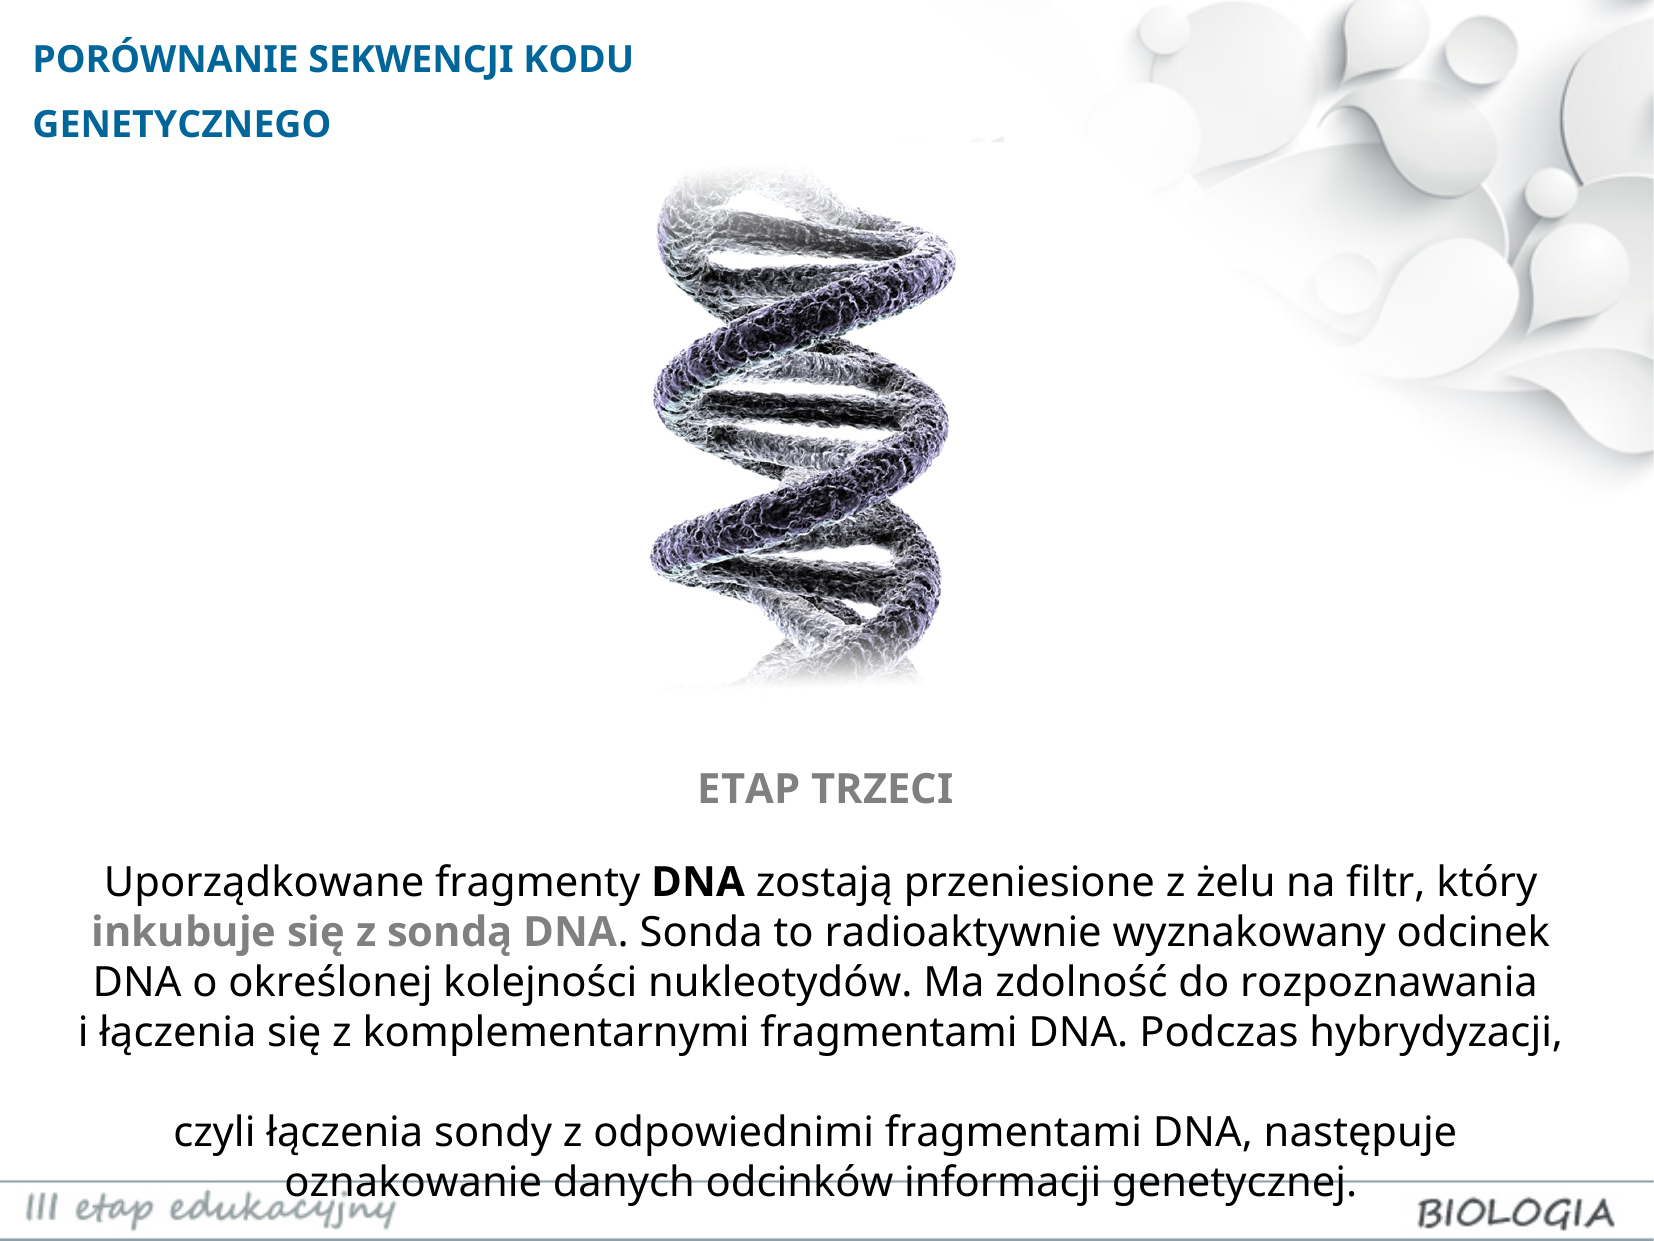

PORÓWNANIE SEKWENCJI KODU
GENETYCZNEGO
ETAP TRZECI
Uporządkowane fragmenty DNA zostają przeniesione z żelu na filtr, który inkubuje się z sondą DNA. Sonda to radioaktywnie wyznakowany odcinek DNA o określonej kolejności nukleotydów. Ma zdolność do rozpoznawania
i łączenia się z komplementarnymi fragmentami DNA. Podczas hybrydyzacji,
czyli łączenia sondy z odpowiednimi fragmentami DNA, następuje
oznakowanie danych odcinków informacji genetycznej.